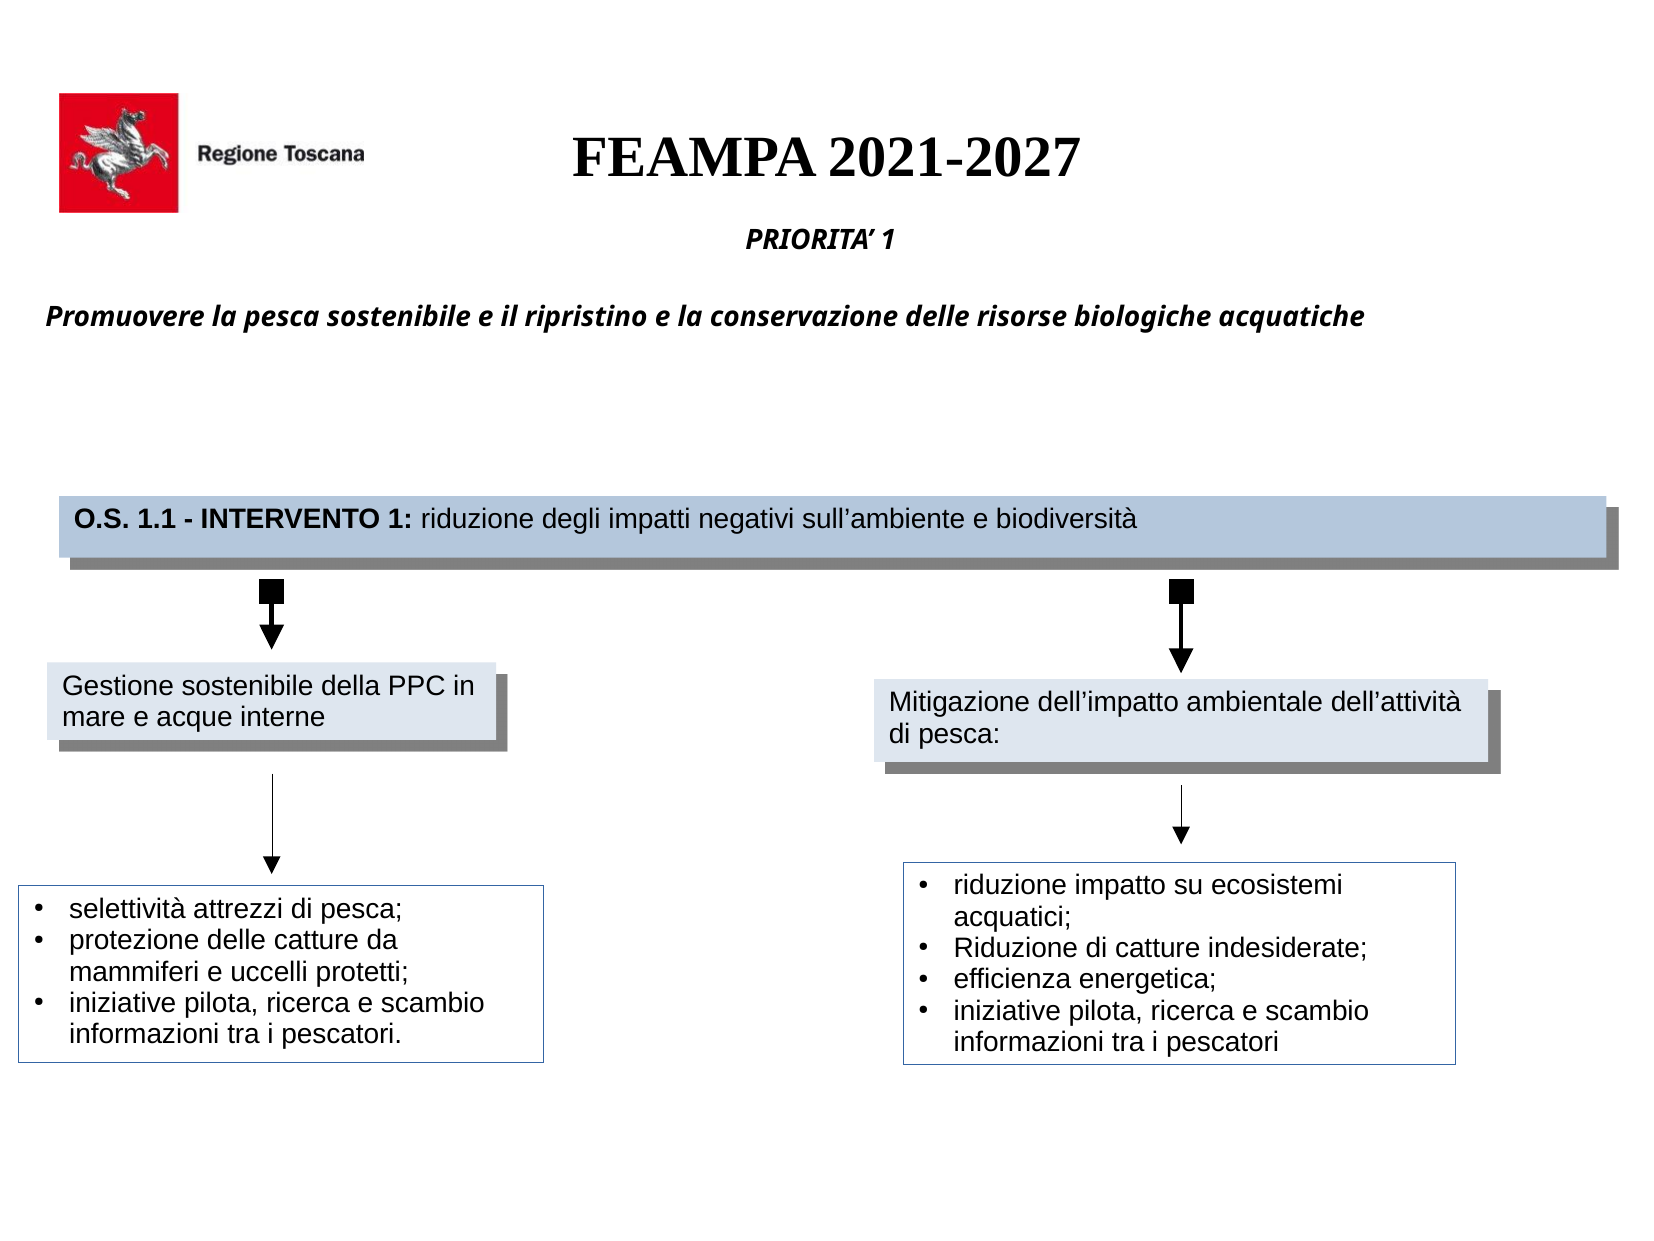

# FEAMPA 2021-2027
PRIORITA’ 1
Promuovere la pesca sostenibile e il ripristino e la conservazione delle risorse biologiche acquatiche
O.S. 1.1 - INTERVENTO 1: riduzione degli impatti negativi sull’ambiente e biodiversità
Gestione sostenibile della PPC in mare e acque interne
Mitigazione dell’impatto ambientale dell’attività di pesca:
riduzione impatto su ecosistemi acquatici;
Riduzione di catture indesiderate;
efficienza energetica;
iniziative pilota, ricerca e scambio informazioni tra i pescatori
selettività attrezzi di pesca;
protezione delle catture da mammiferi e uccelli protetti;
iniziative pilota, ricerca e scambio informazioni tra i pescatori.